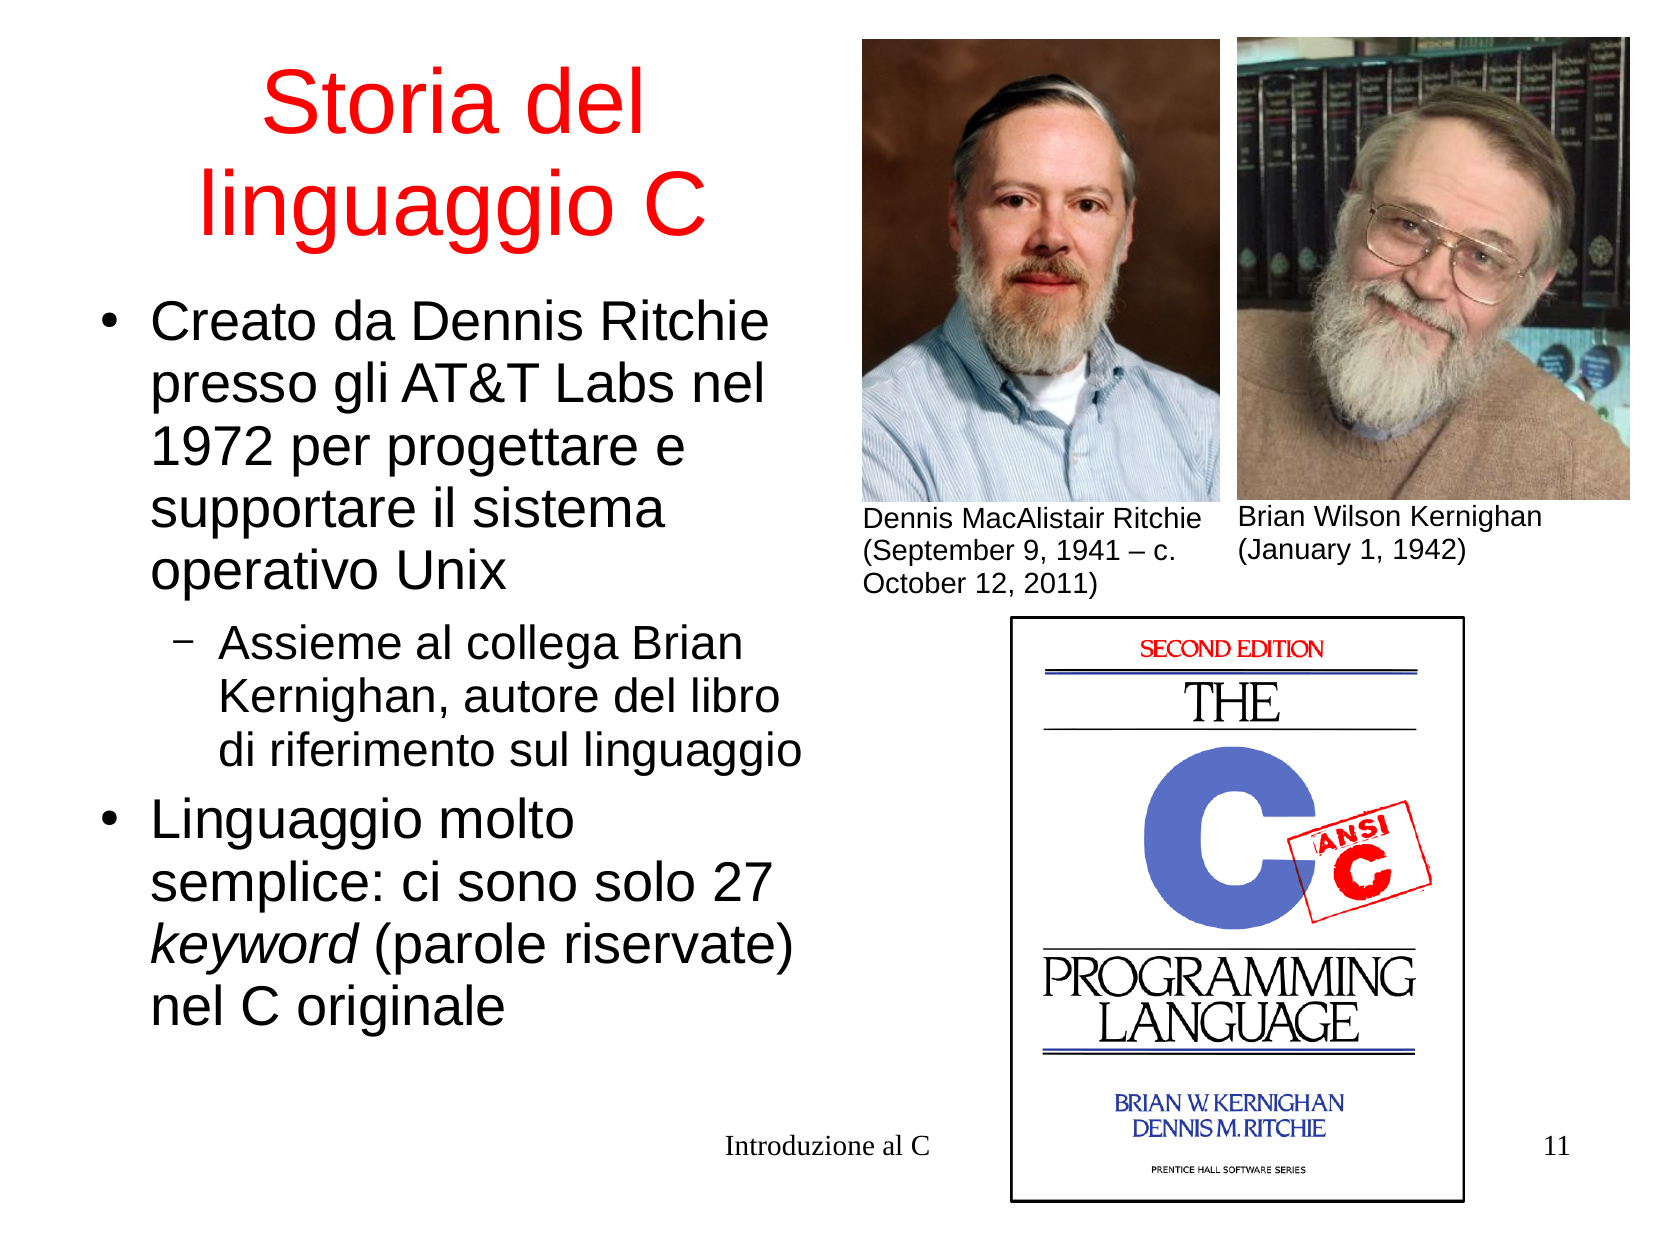

# Storia del linguaggio C
Creato da Dennis Ritchie presso gli AT&T Labs nel 1972 per progettare e supportare il sistema operativo Unix
Assieme al collega Brian Kernighan, autore del libro di riferimento sul linguaggio
Linguaggio molto semplice: ci sono solo 27 keyword (parole riservate) nel C originale
Brian Wilson Kernighan (January 1, 1942)
Dennis MacAlistair Ritchie (September 9, 1941 – c. October 12, 2011)
Introduzione al C
11